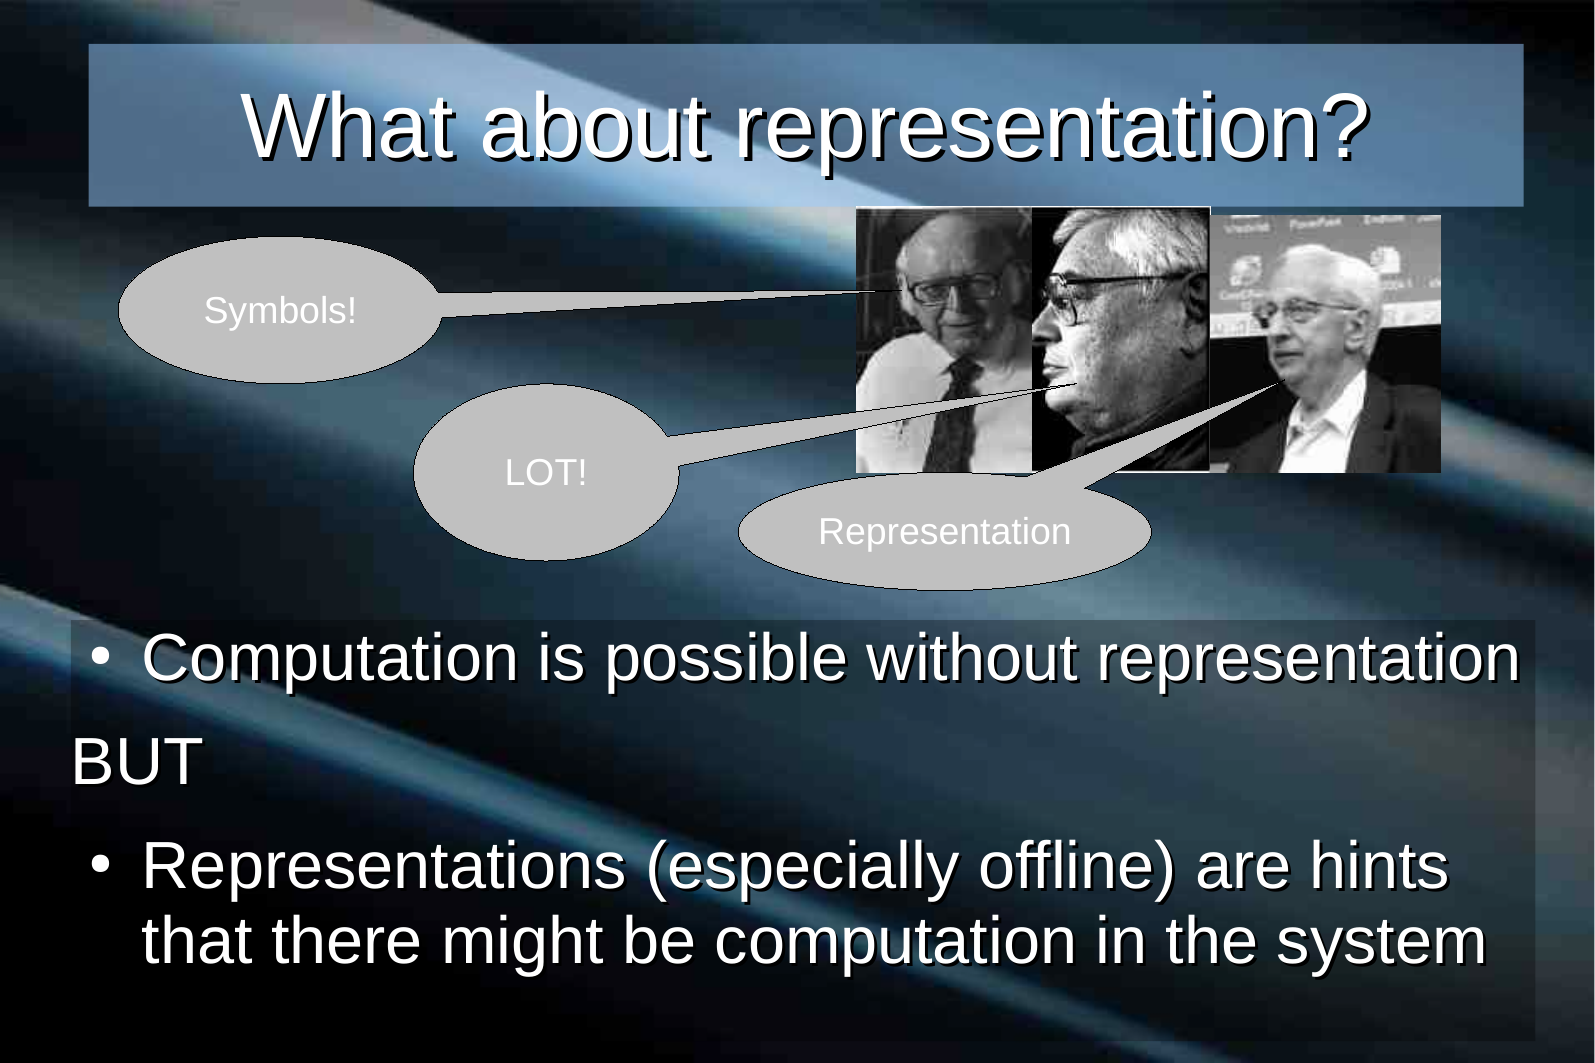

# What about representation?
Symbols!
LOT!
Representation
Computation is possible without representation
BUT
Representations (especially offline) are hints that there might be computation in the system